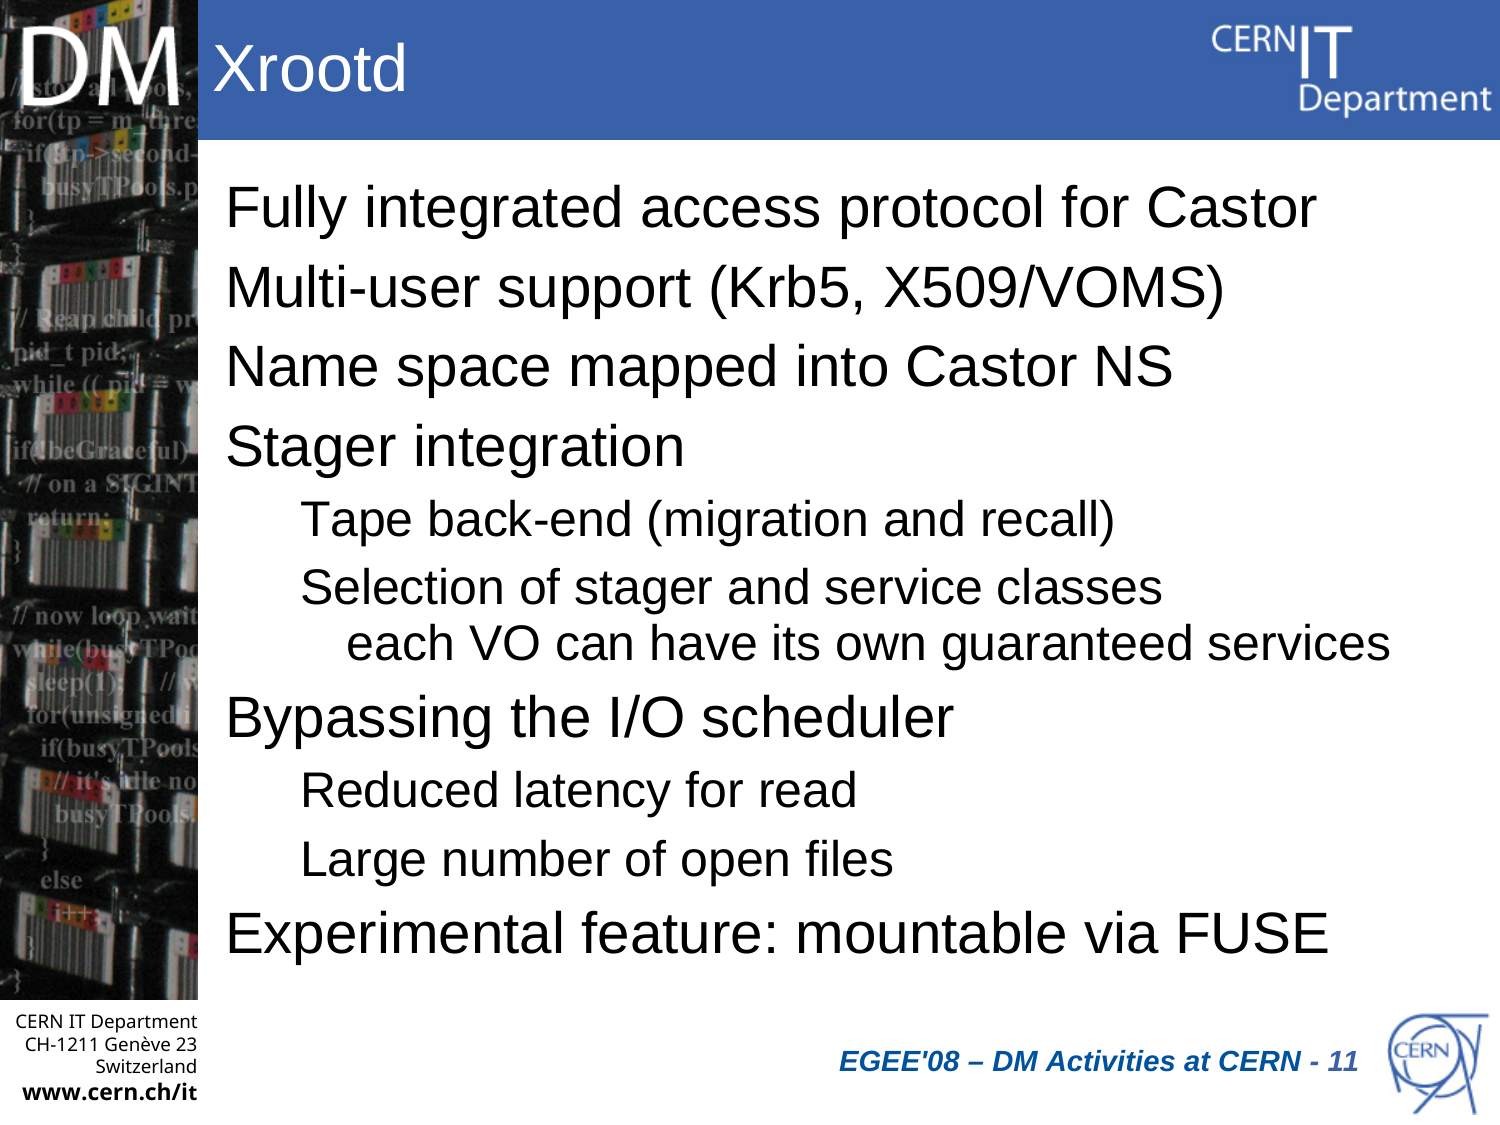

# Xrootd
Fully integrated access protocol for Castor
Multi-user support (Krb5, X509/VOMS)
Name space mapped into Castor NS
Stager integration
Tape back-end (migration and recall)
Selection of stager and service classes
each VO can have its own guaranteed services
Bypassing the I/O scheduler
Reduced latency for read
Large number of open files
Experimental feature: mountable via FUSE